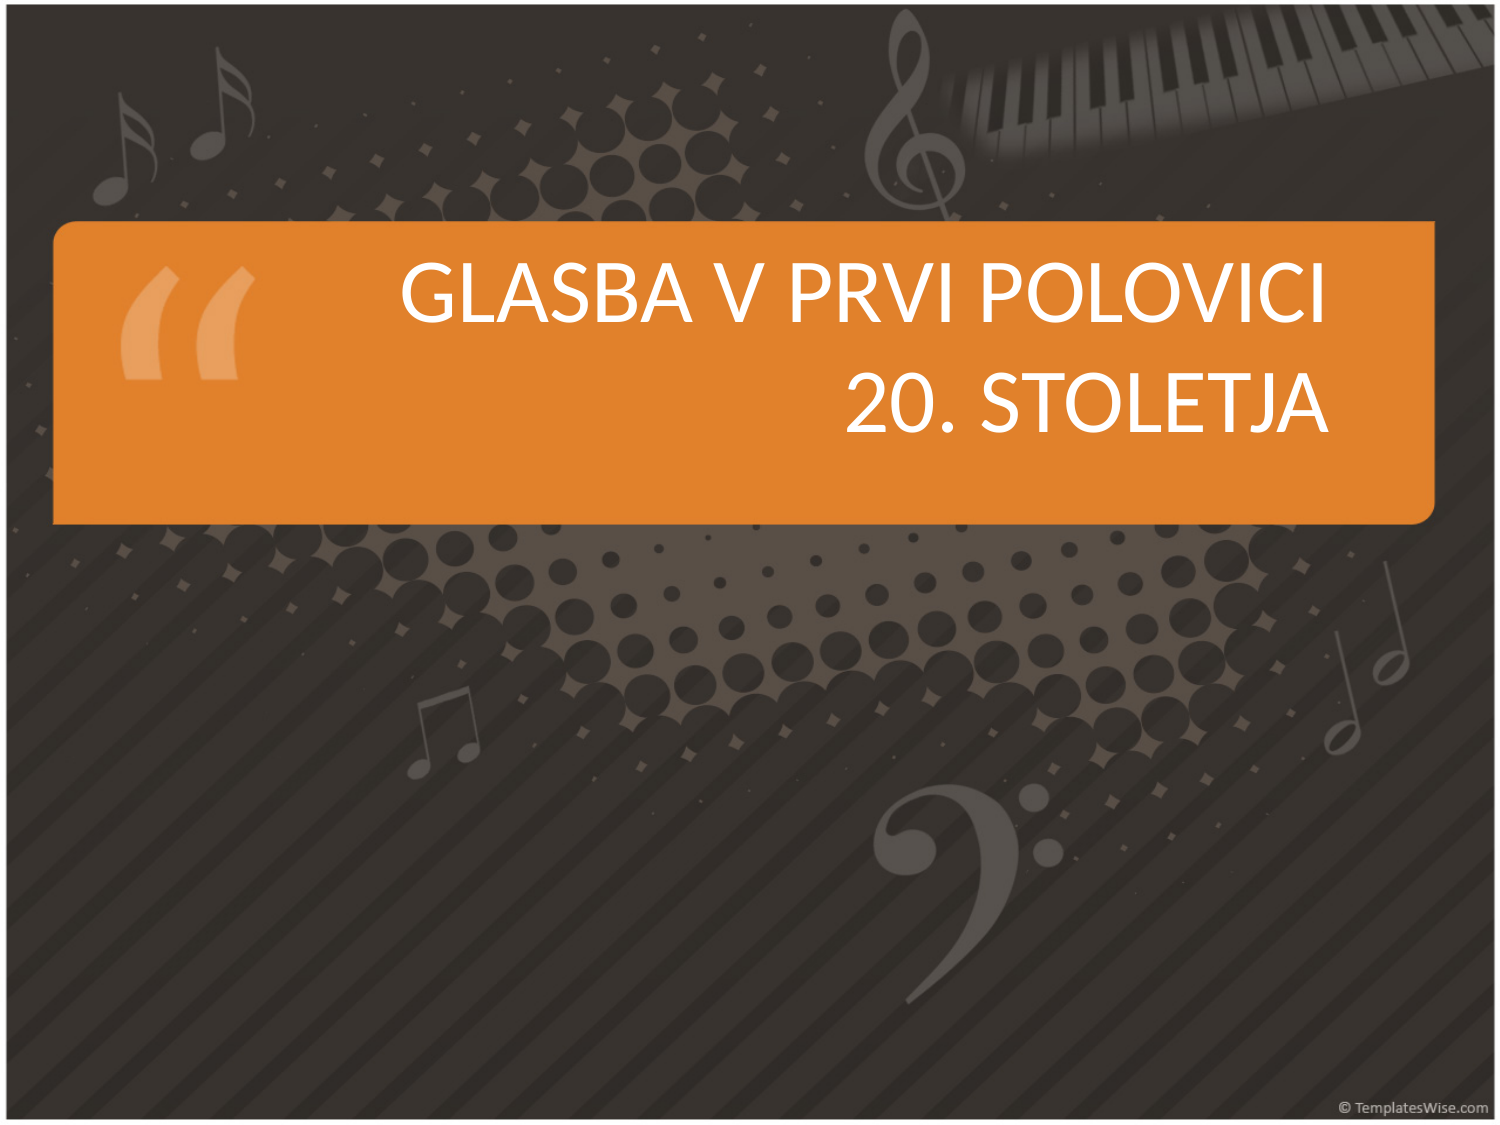

# GLASBA V PRVI POLOVICI 20. STOLETJA